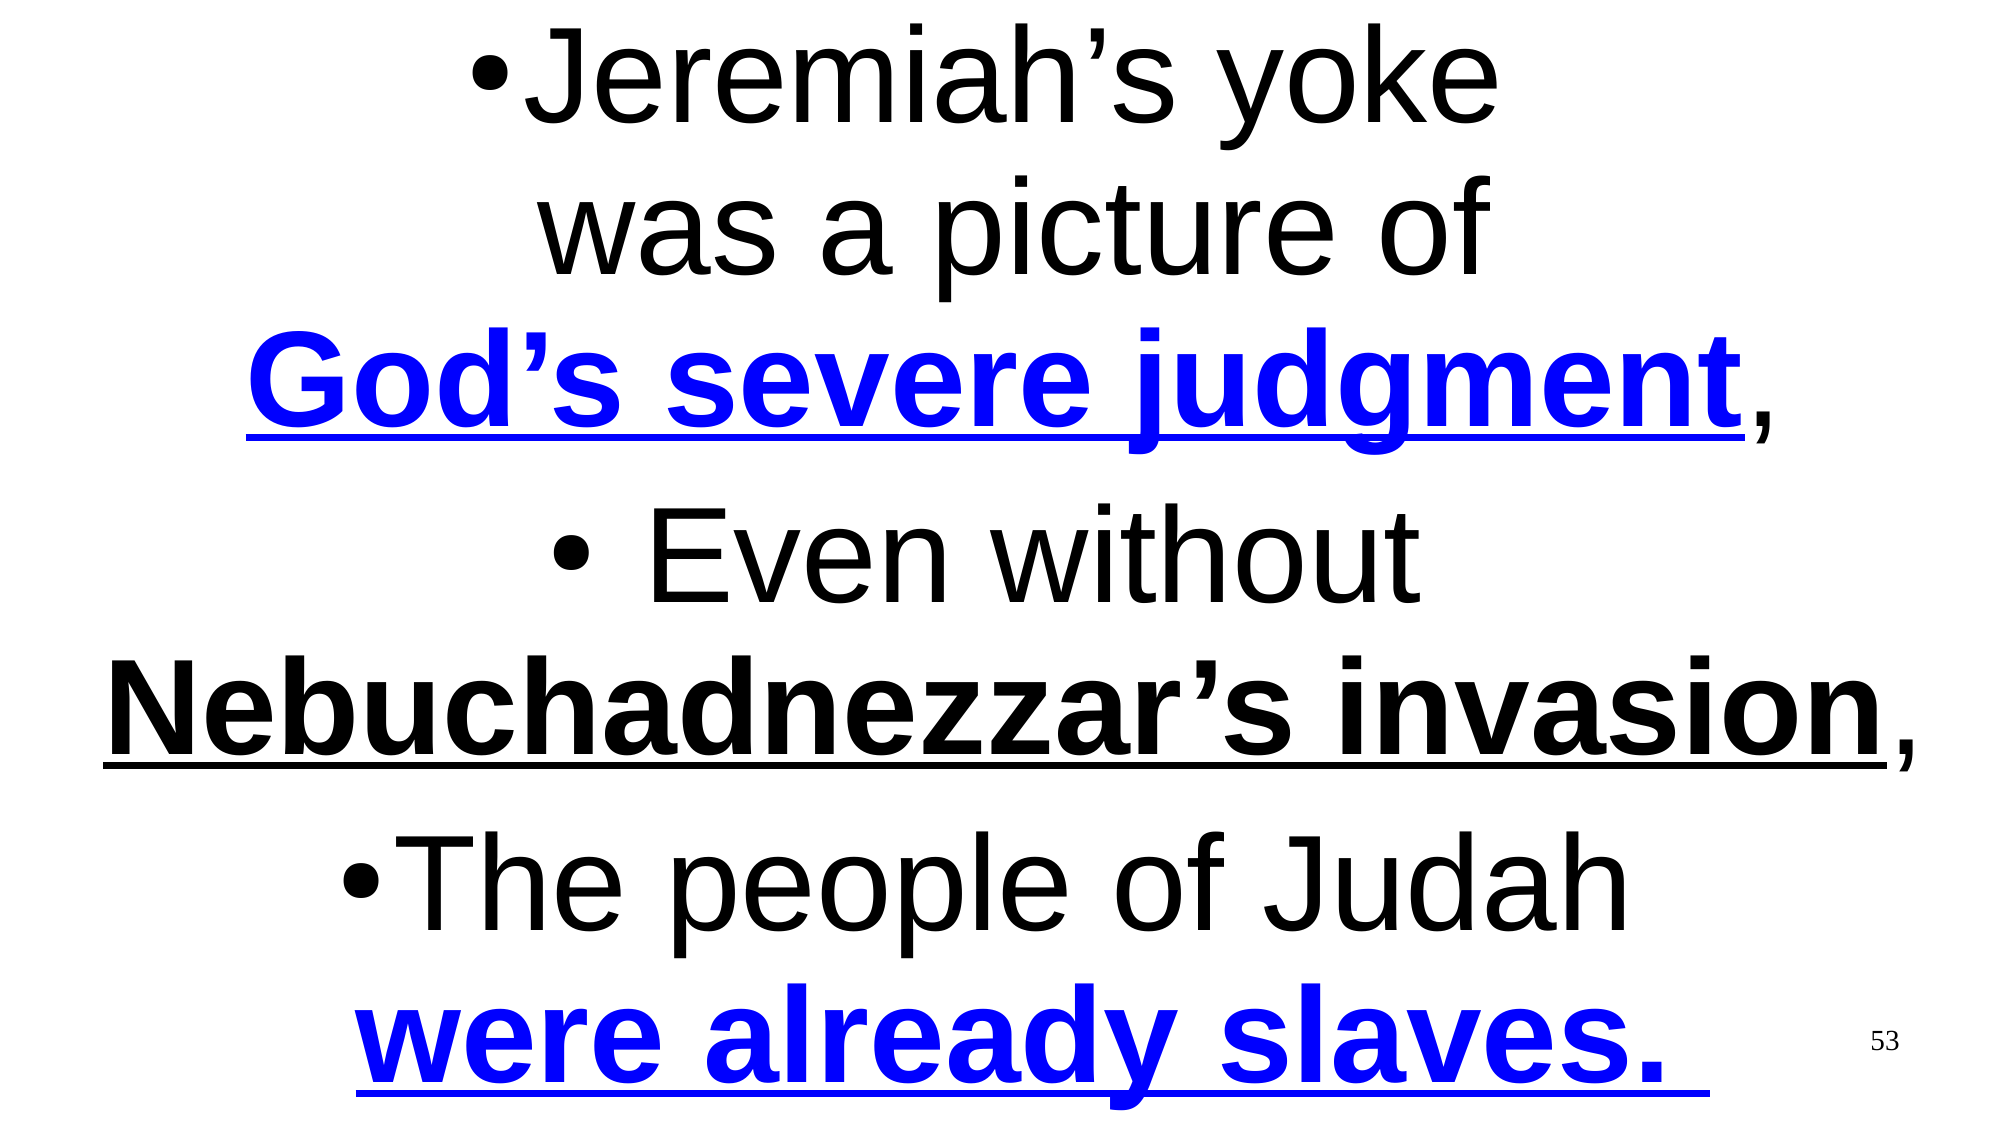

# Jeremiah’s yoke was a picture of God’s severe judgment,
 Even without
Nebuchadnezzar’s invasion,
The people of Judah
were already slaves.
53